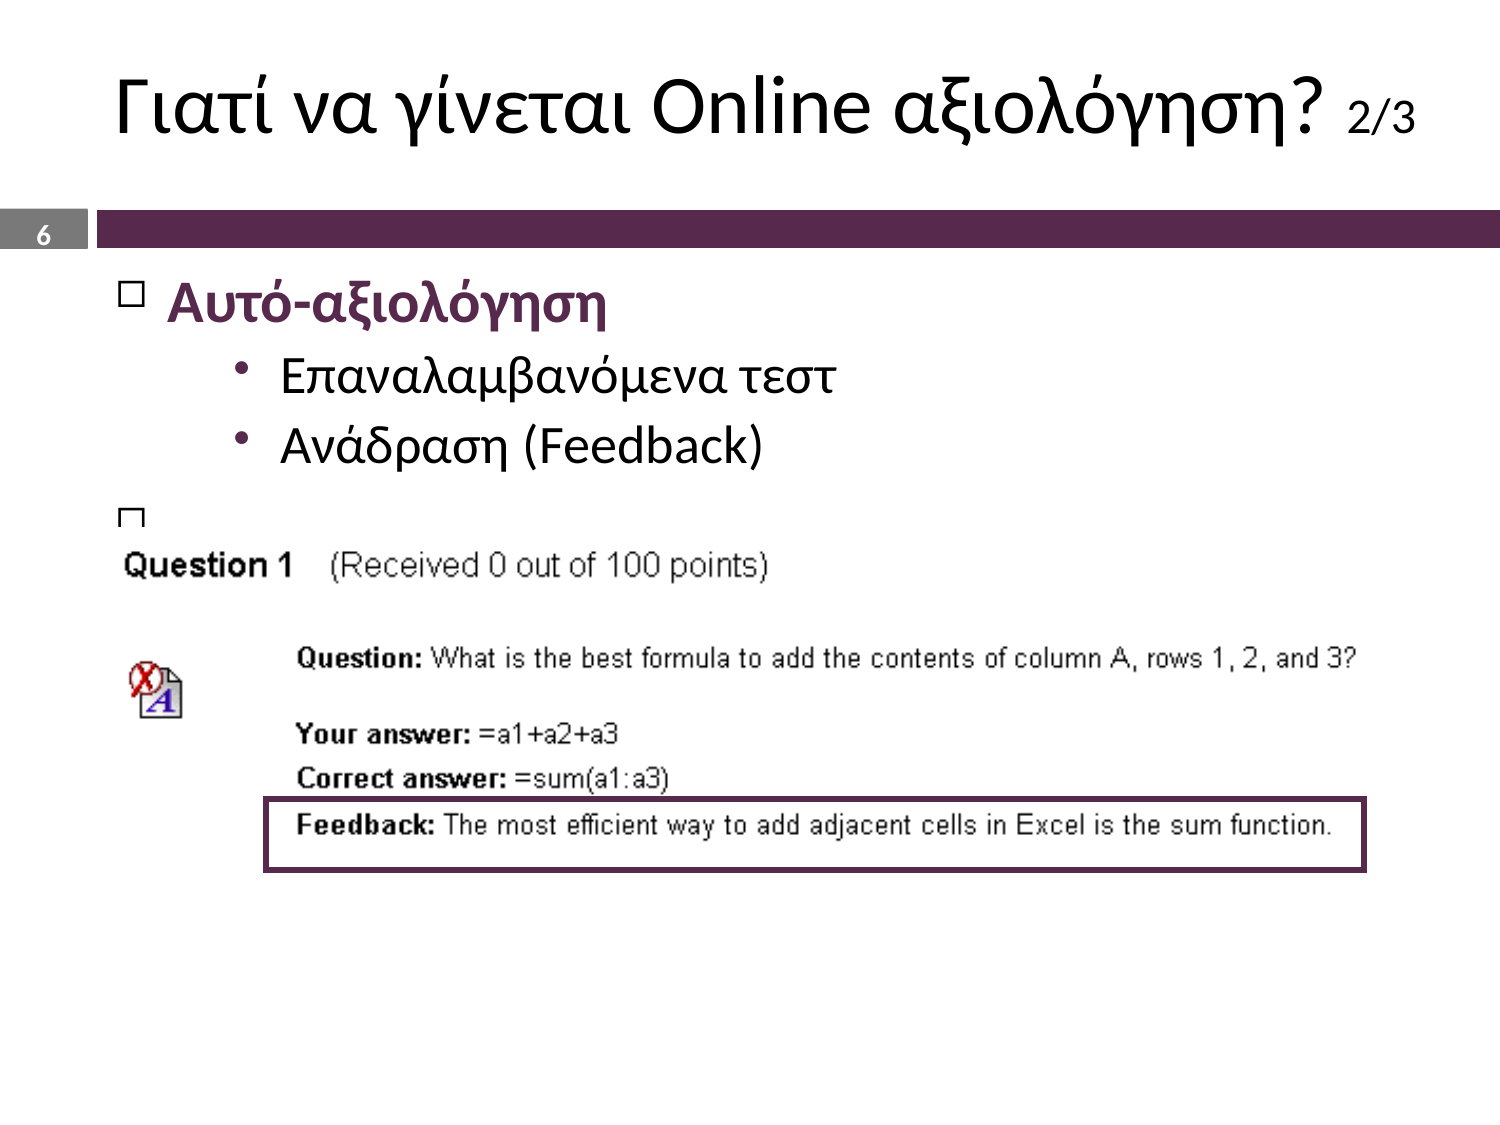

Γιατί να γίνεται Online αξιολόγηση? 2/3
# Αυτό-αξιολόγηση
Επαναλαμβανόμενα τεστ
Ανάδραση (Feedback)